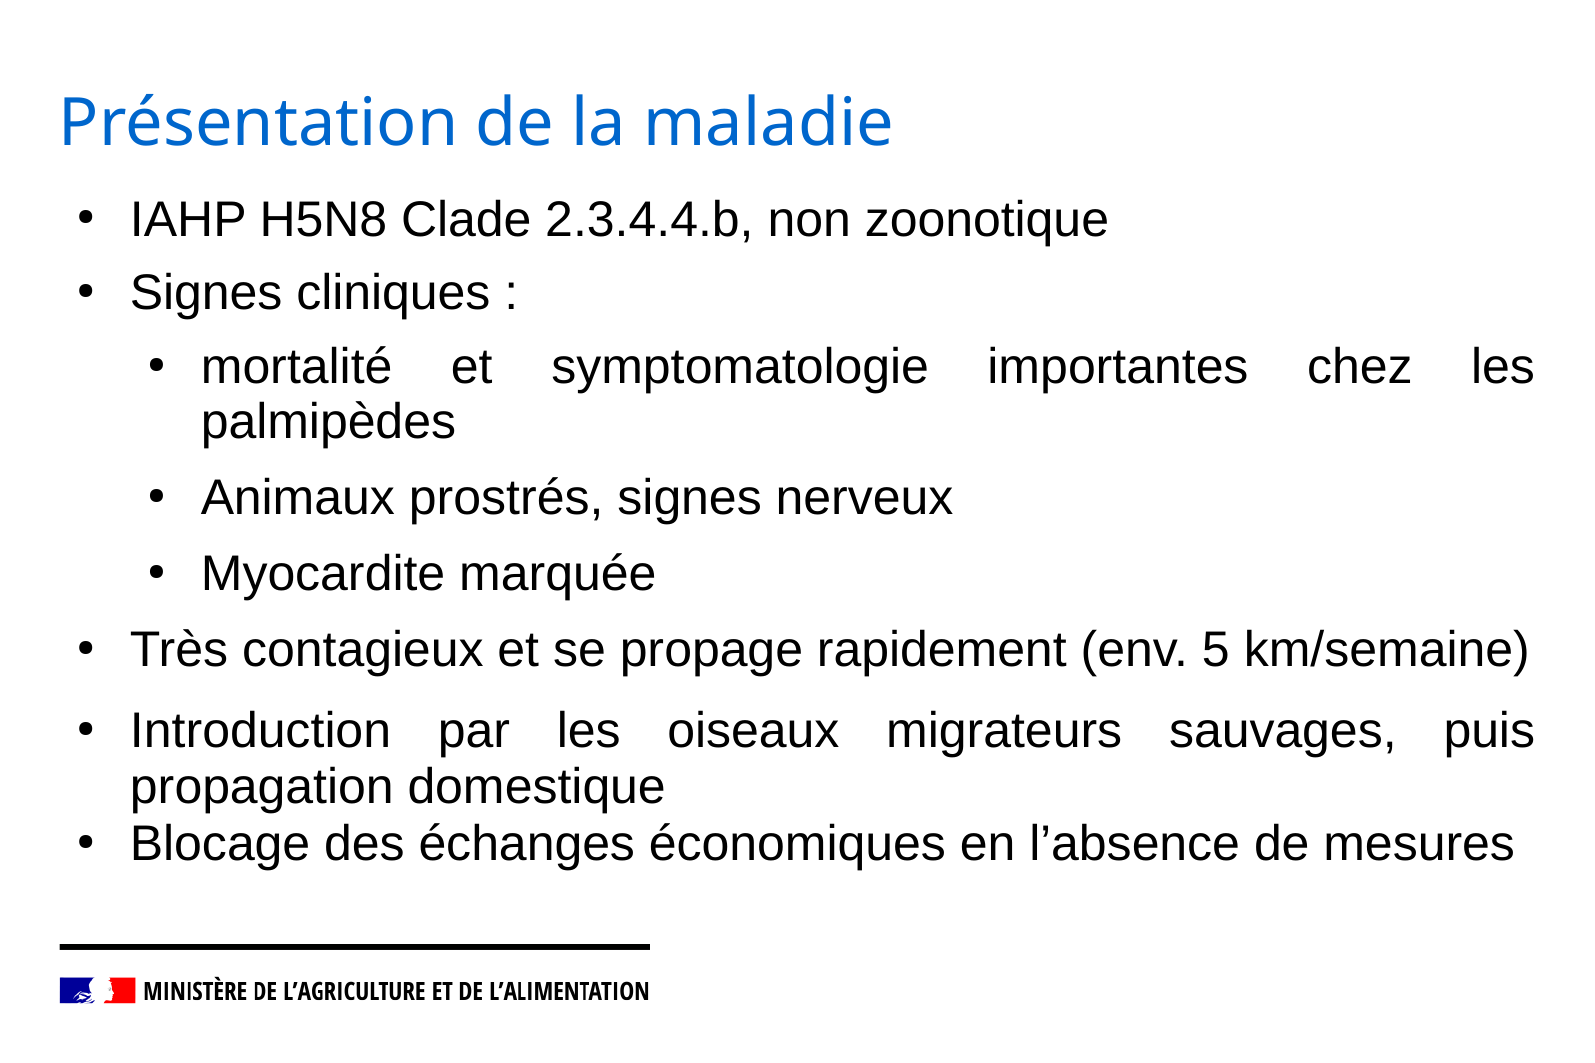

# Présentation de la maladie
IAHP H5N8 Clade 2.3.4.4.b, non zoonotique
Signes cliniques :
mortalité et symptomatologie importantes chez les palmipèdes
Animaux prostrés, signes nerveux
Myocardite marquée
Très contagieux et se propage rapidement (env. 5 km/semaine)
Introduction par les oiseaux migrateurs sauvages, puis propagation domestique
Blocage des échanges économiques en l’absence de mesures